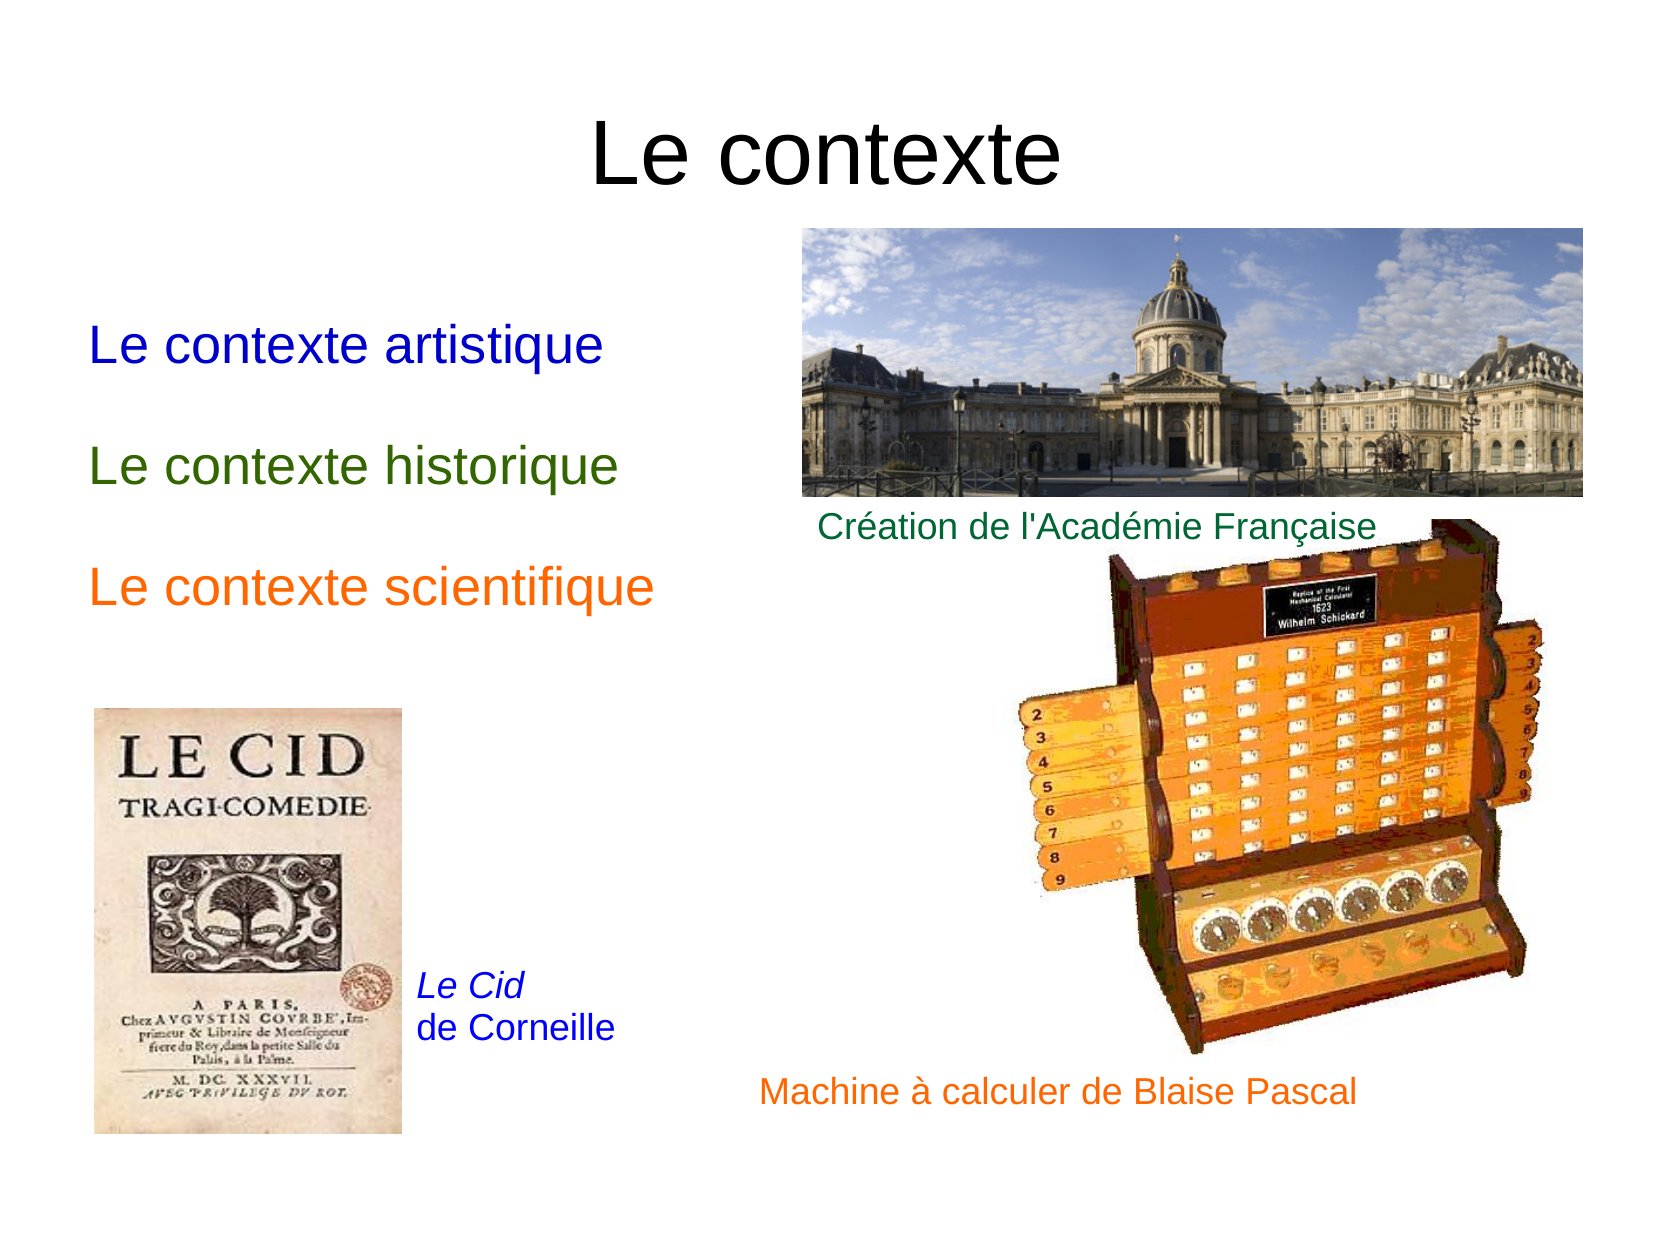

# Le contexte
Le contexte artistique
Le contexte historique
Le contexte scientifique
Création de l'Académie Française
Le Cid
de Corneille
Machine à calculer de Blaise Pascal